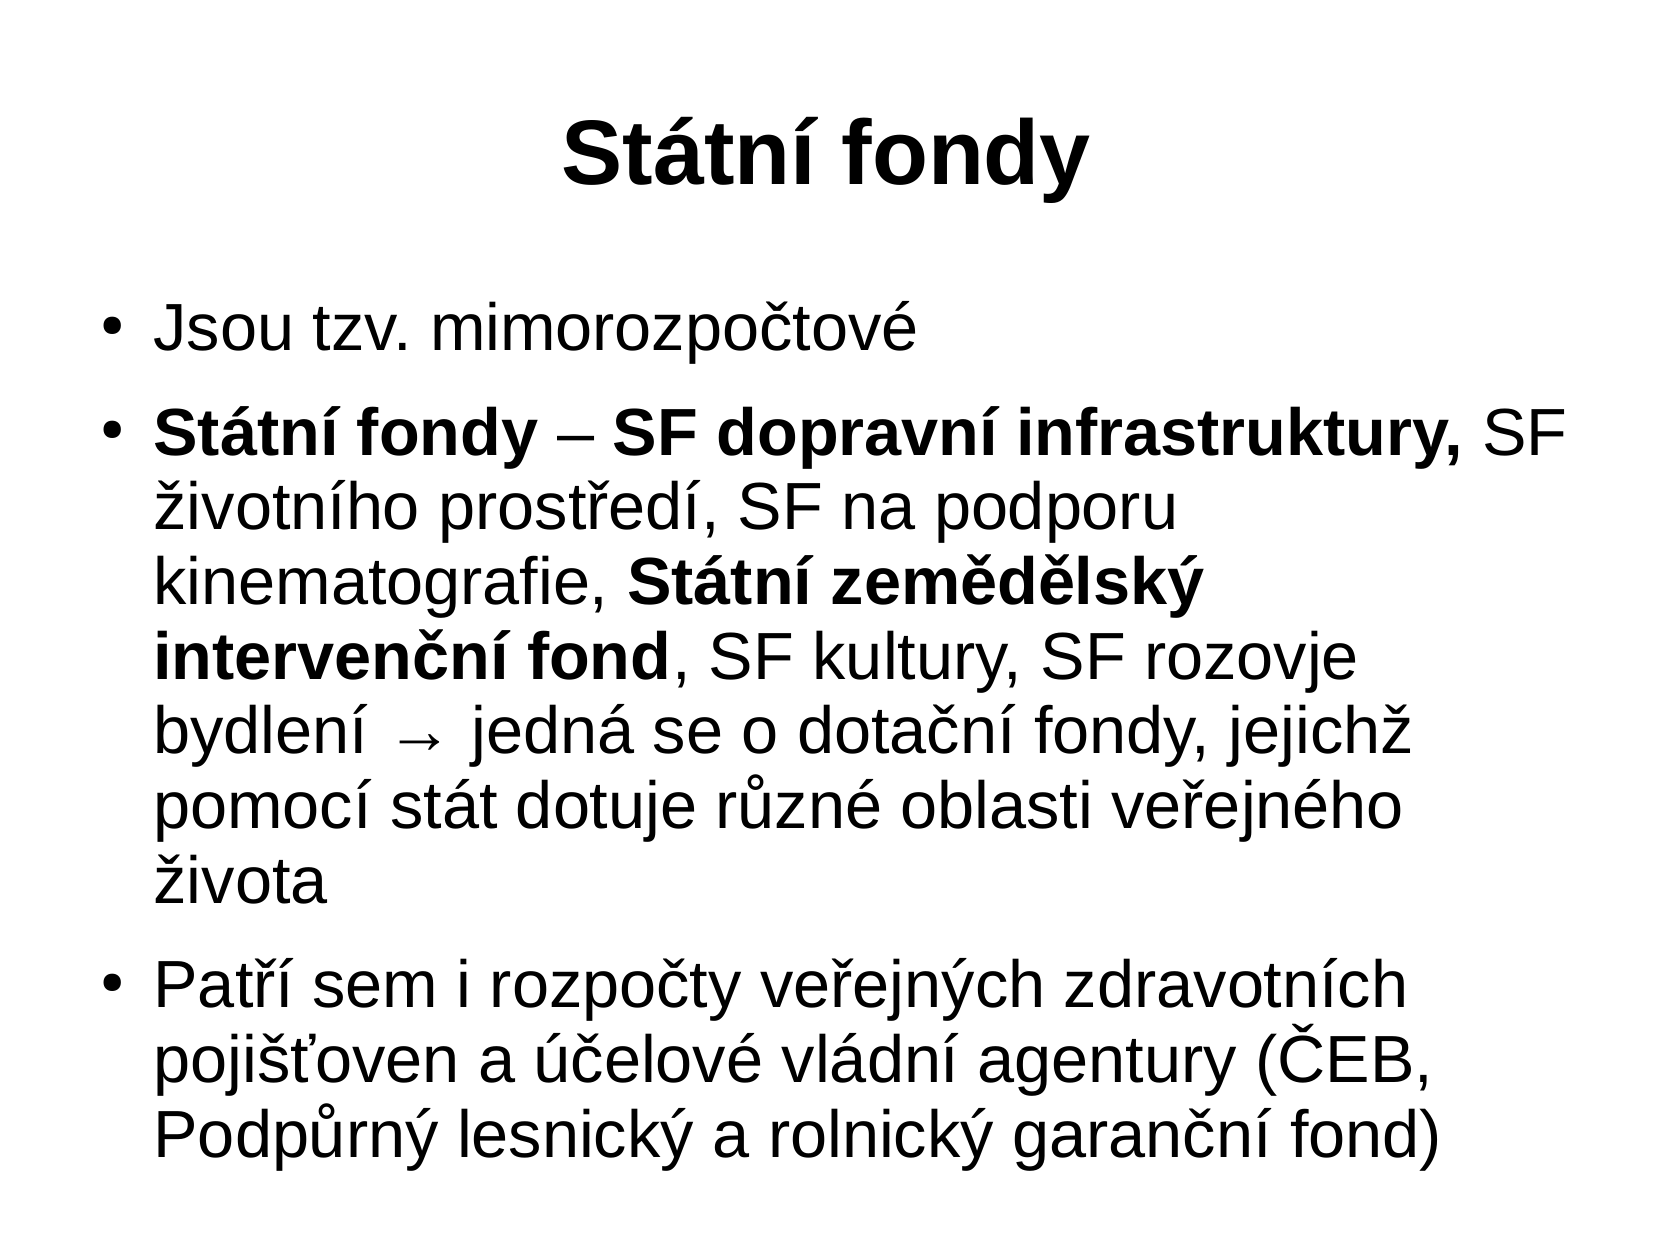

# Státní fondy
Jsou tzv. mimorozpočtové
Státní fondy – SF dopravní infrastruktury, SF životního prostředí, SF na podporu kinematografie, Státní zemědělský intervenční fond, SF kultury, SF rozovje bydlení → jedná se o dotační fondy, jejichž pomocí stát dotuje různé oblasti veřejného života
Patří sem i rozpočty veřejných zdravotních pojišťoven a účelové vládní agentury (ČEB, Podpůrný lesnický a rolnický garanční fond)